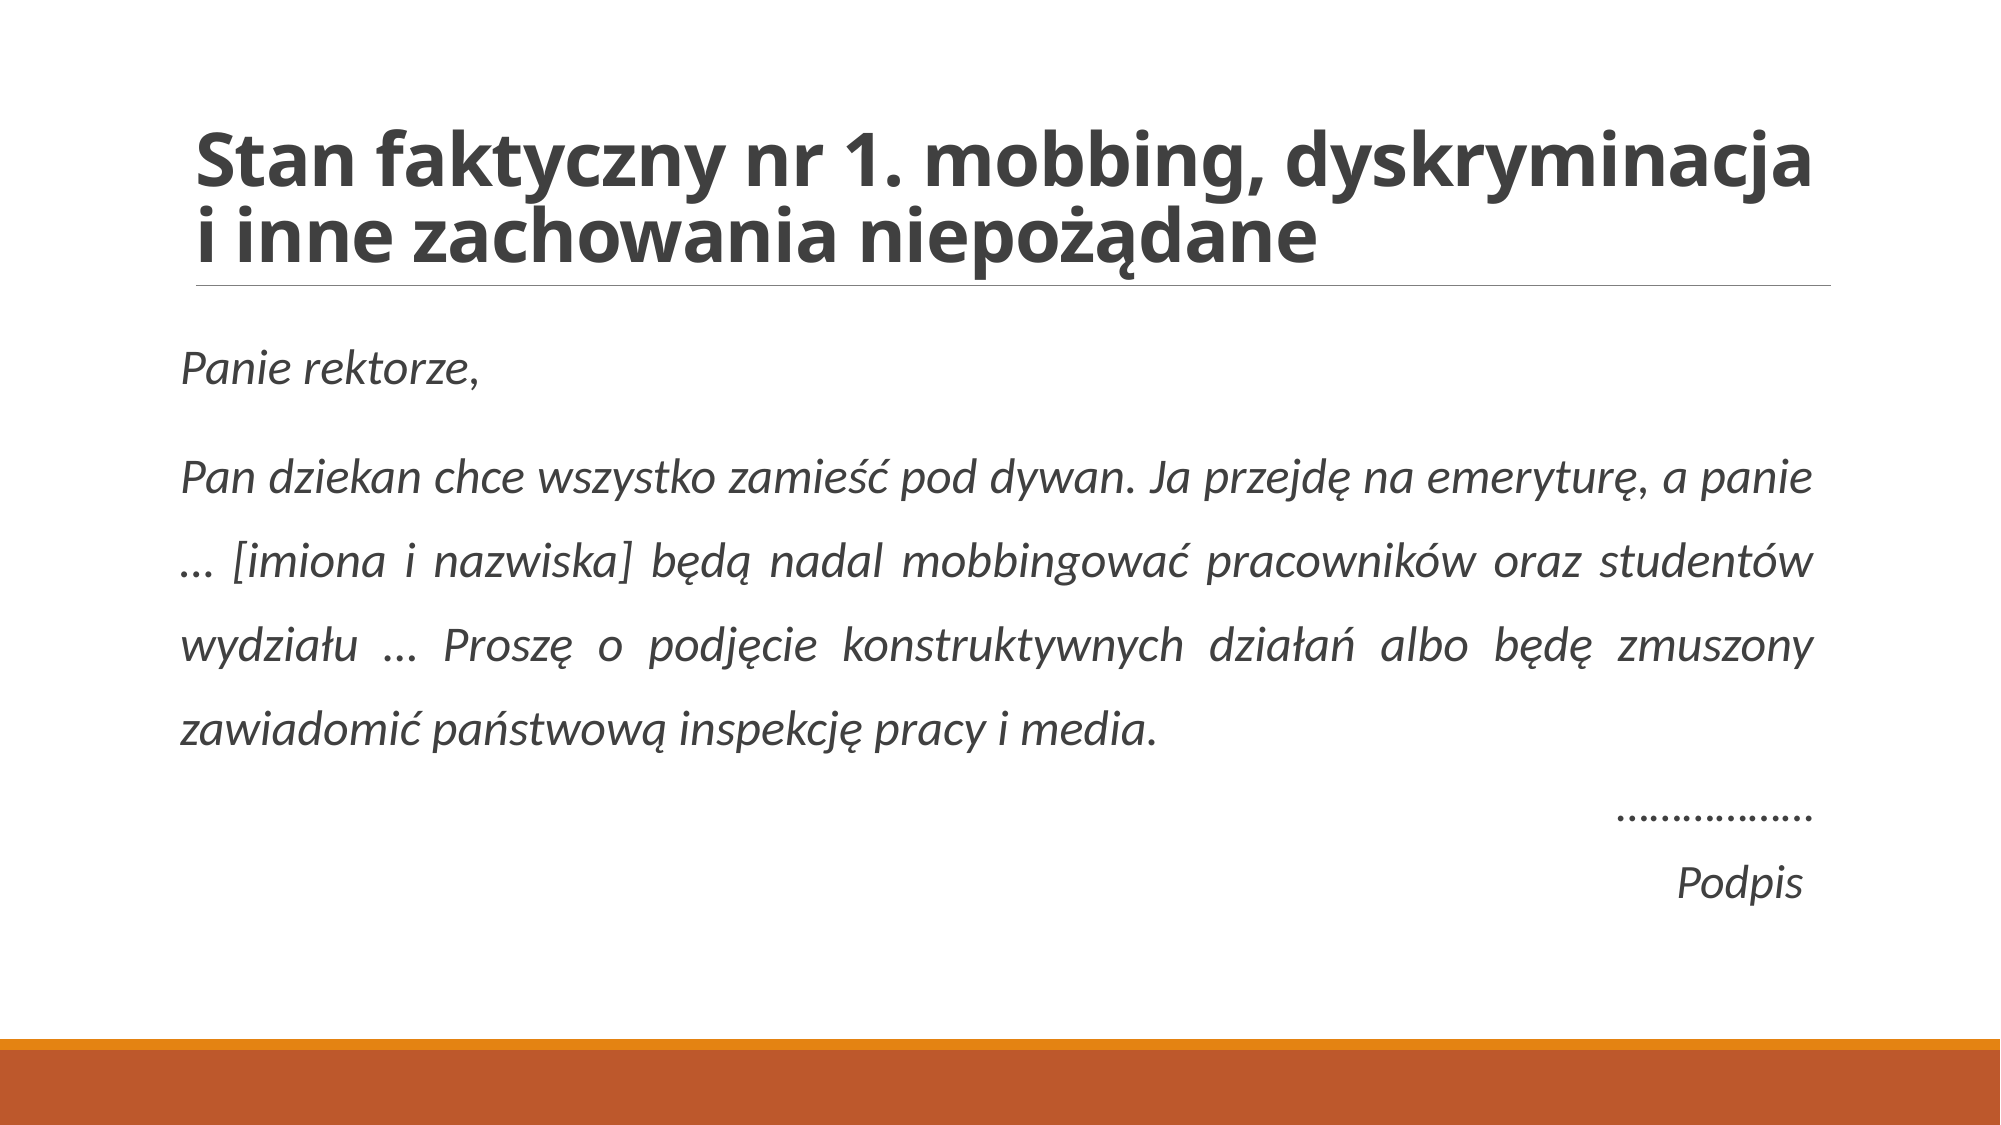

# Stan faktyczny nr 1. mobbing, dyskryminacja i inne zachowania niepożądane
Panie rektorze,
Pan dziekan chce wszystko zamieść pod dywan. Ja przejdę na emeryturę, a panie … [imiona i nazwiska] będą nadal mobbingować pracowników oraz studentów wydziału … Proszę o podjęcie konstruktywnych działań albo będę zmuszony zawiadomić państwową inspekcję pracy i media.
………………
Podpis